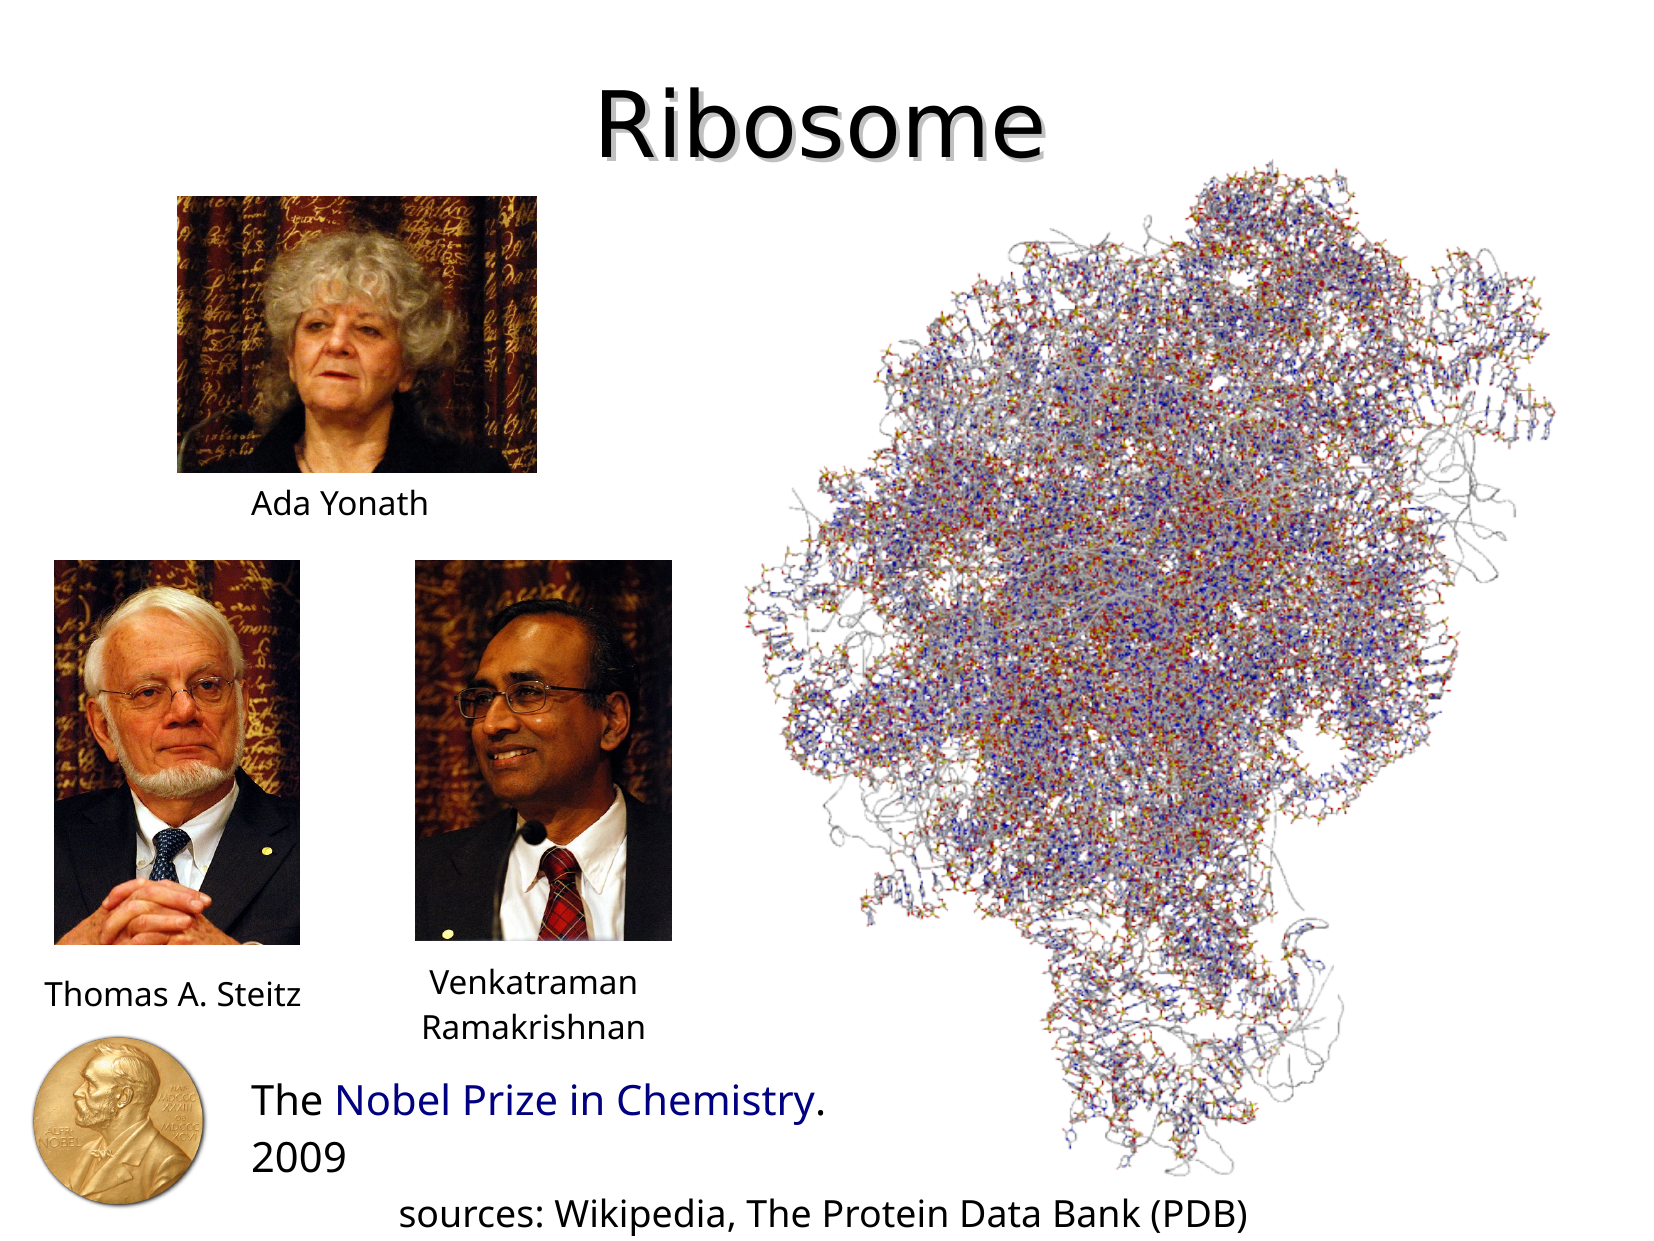

# Ribosome
Ada Yonath
Venkatraman
Ramakrishnan
Thomas A. Steitz
The Nobel Prize in Chemistry. 2009
sources: Wikipedia, The Protein Data Bank (PDB)